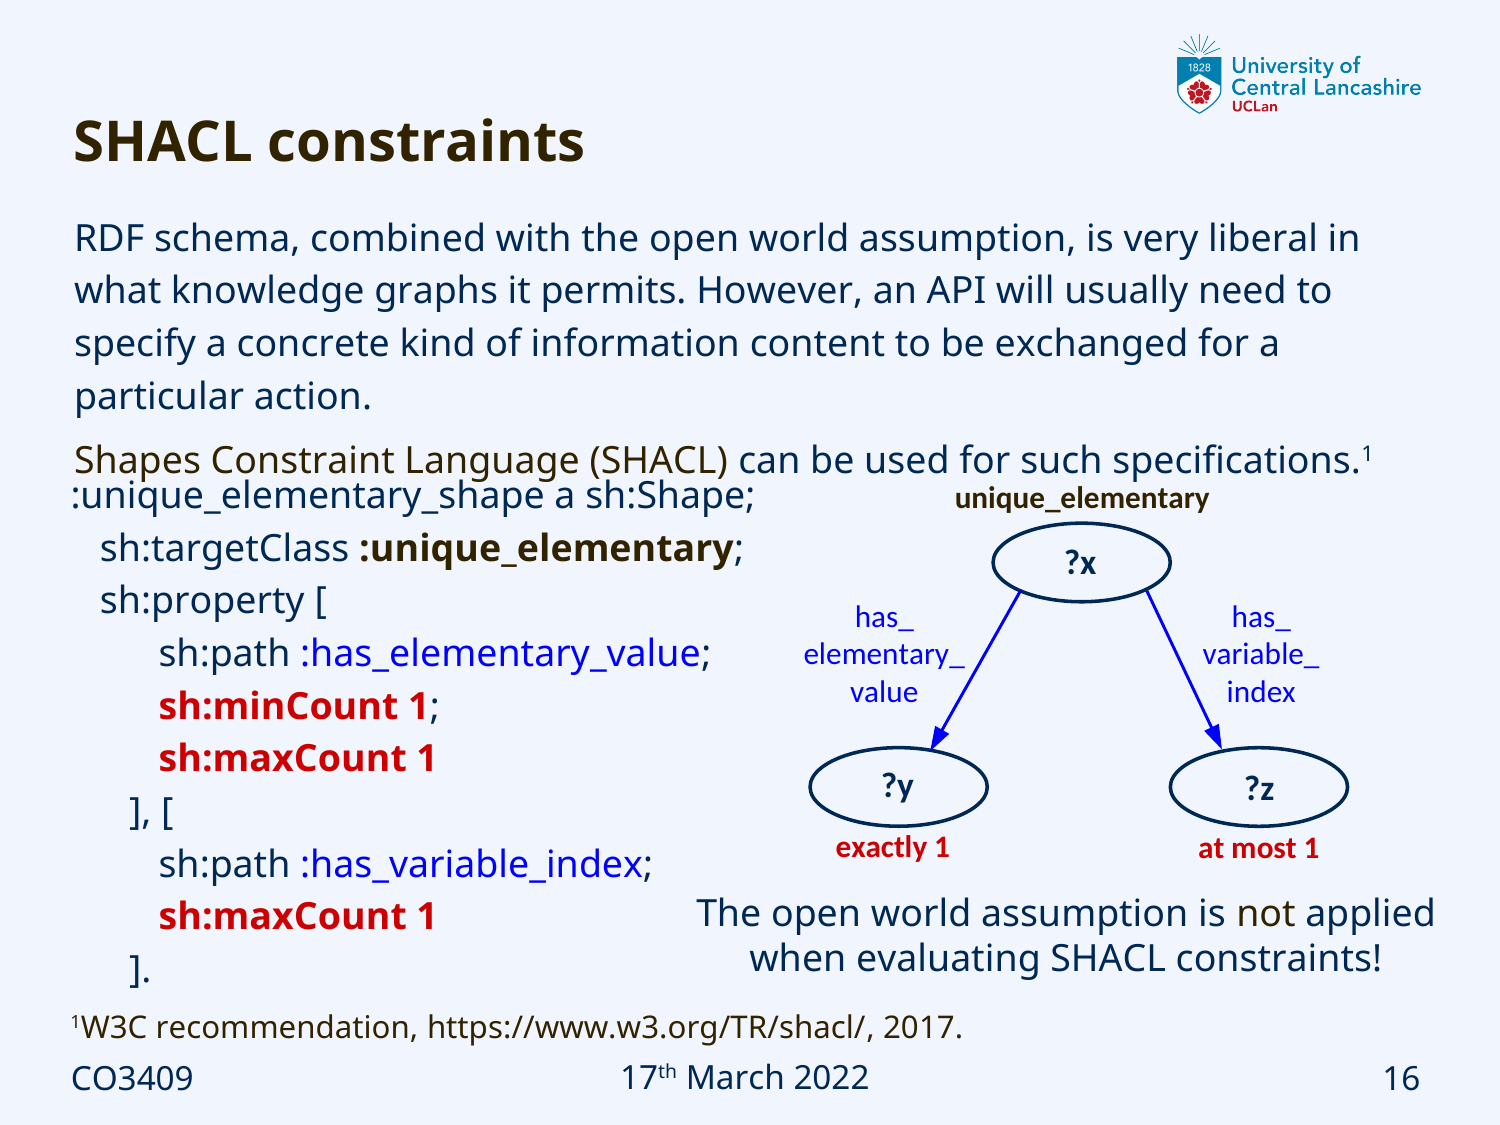

# SHACL constraints
RDF schema, combined with the open world assumption, is very liberal in what knowledge graphs it permits. However, an API will usually need to specify a concrete kind of information content to be exchanged for a particular action.
Shapes Constraint Language (SHACL) can be used for such specifications.1
:unique_elementary_shape a sh:Shape;
 sh:targetClass :unique_elementary;
 sh:property [
 sh:path :has_elementary_value;
 sh:minCount 1;
 sh:maxCount 1
 ], [
 sh:path :has_variable_index;
 sh:maxCount 1
 ].
unique_elementary
?x
has_
elementary_
value
has_
variable_
index
?y
?z
exactly 1
at most 1
The open world assumption is not applied when evaluating SHACL constraints!
1W3C recommendation, https://www.w3.org/TR/shacl/, 2017.